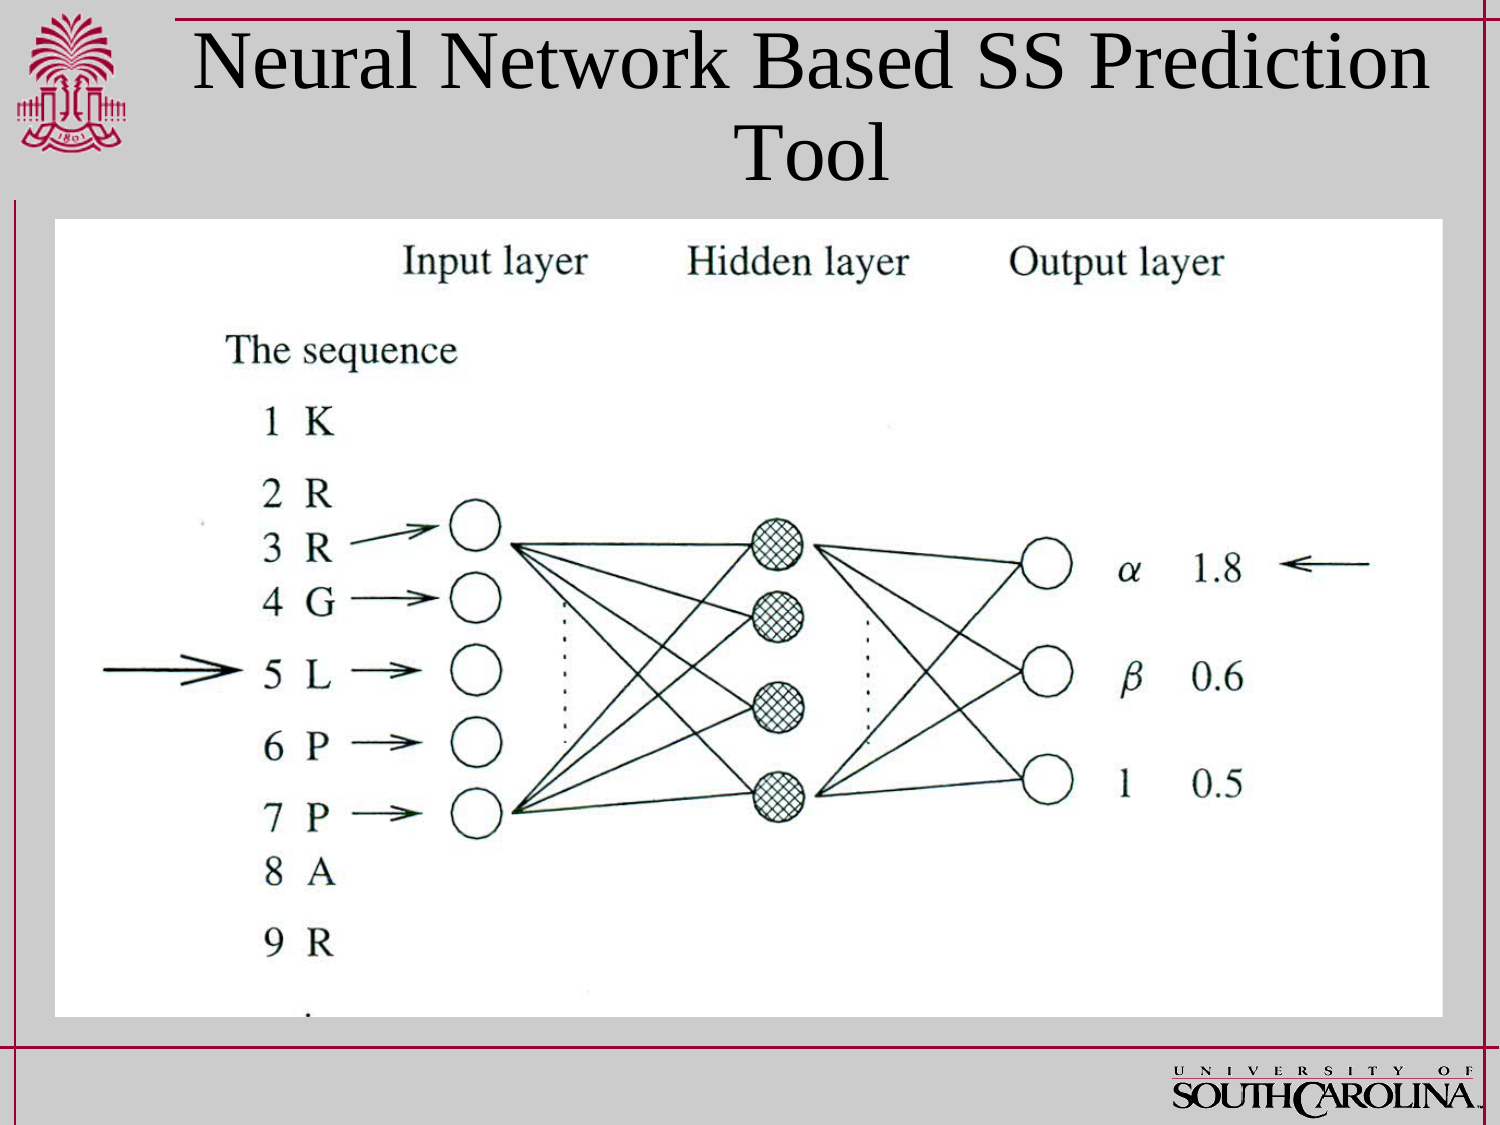

# Neural Network Based SS Prediction Tool